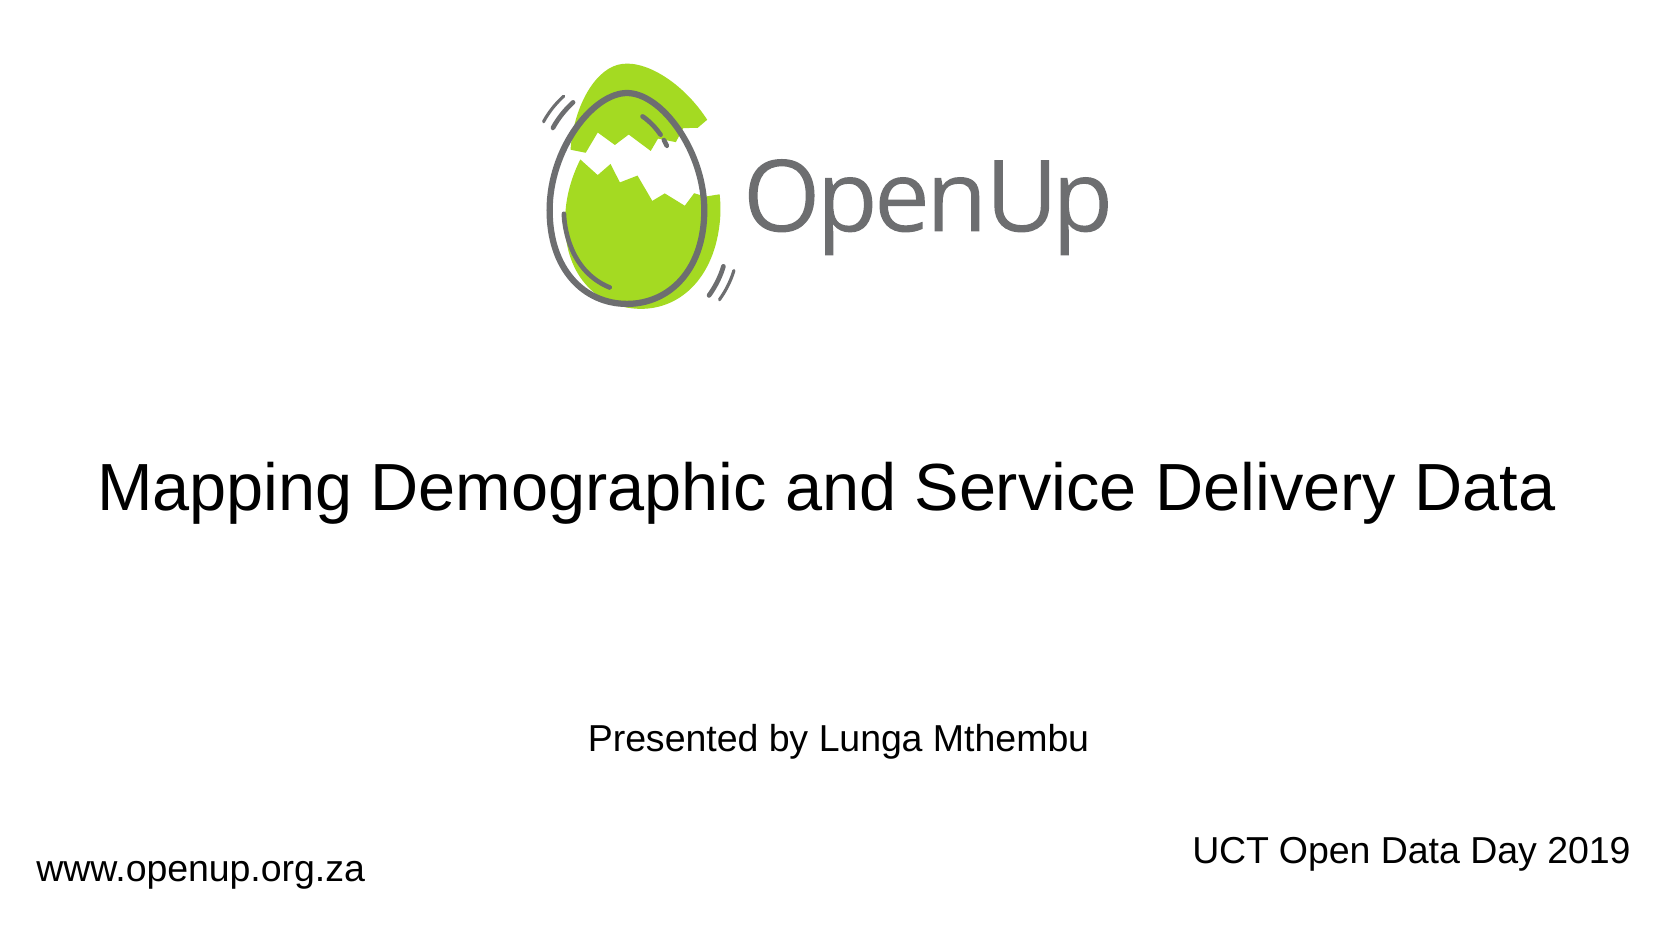

#
Mapping Demographic and Service Delivery Data
Presented by Lunga Mthembu
UCT Open Data Day 2019
www.openup.org.za